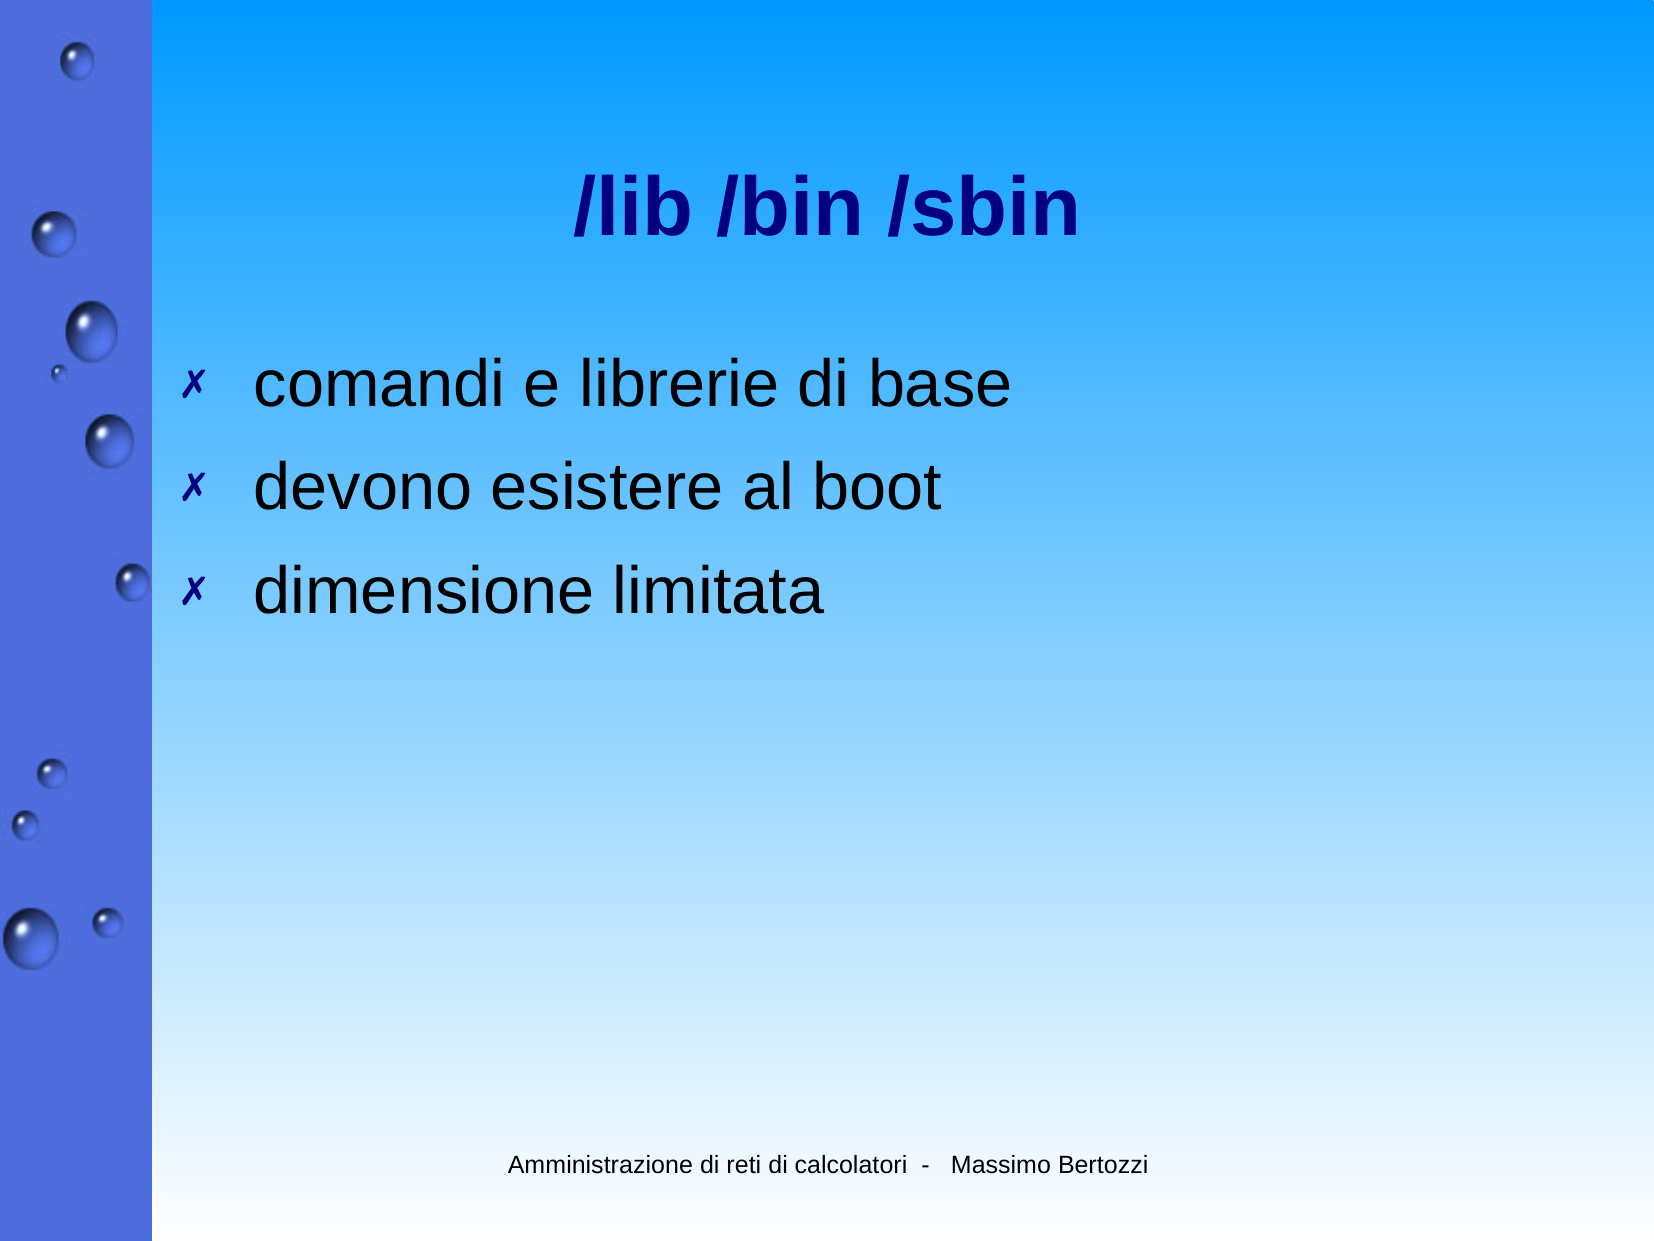

# /lib /bin /sbin
comandi e librerie di base
devono esistere al boot
dimensione limitata